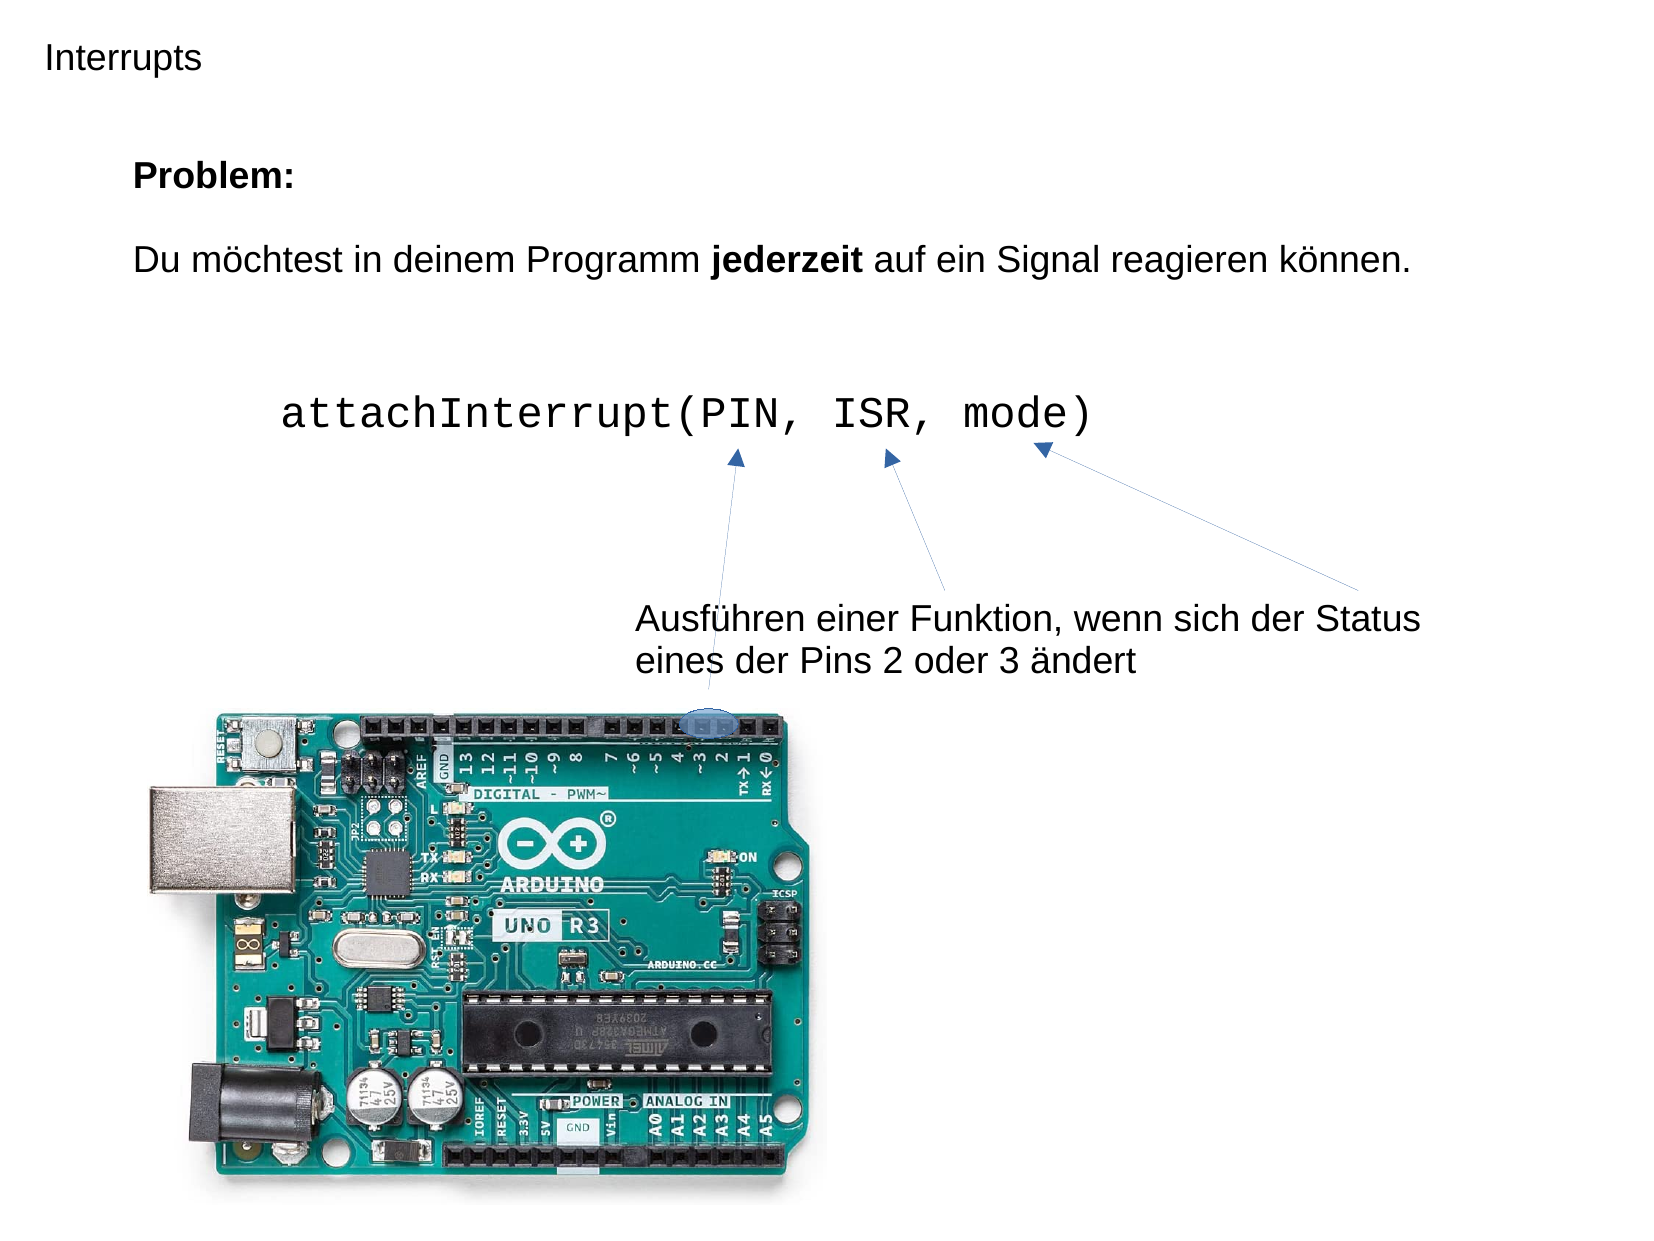

Interrupts
Problem:
Du möchtest in deinem Programm jederzeit auf ein Signal reagieren können.
attachInterrupt(PIN, ISR, mode)
Ausführen einer Funktion, wenn sich der Status
eines der Pins 2 oder 3 ändert